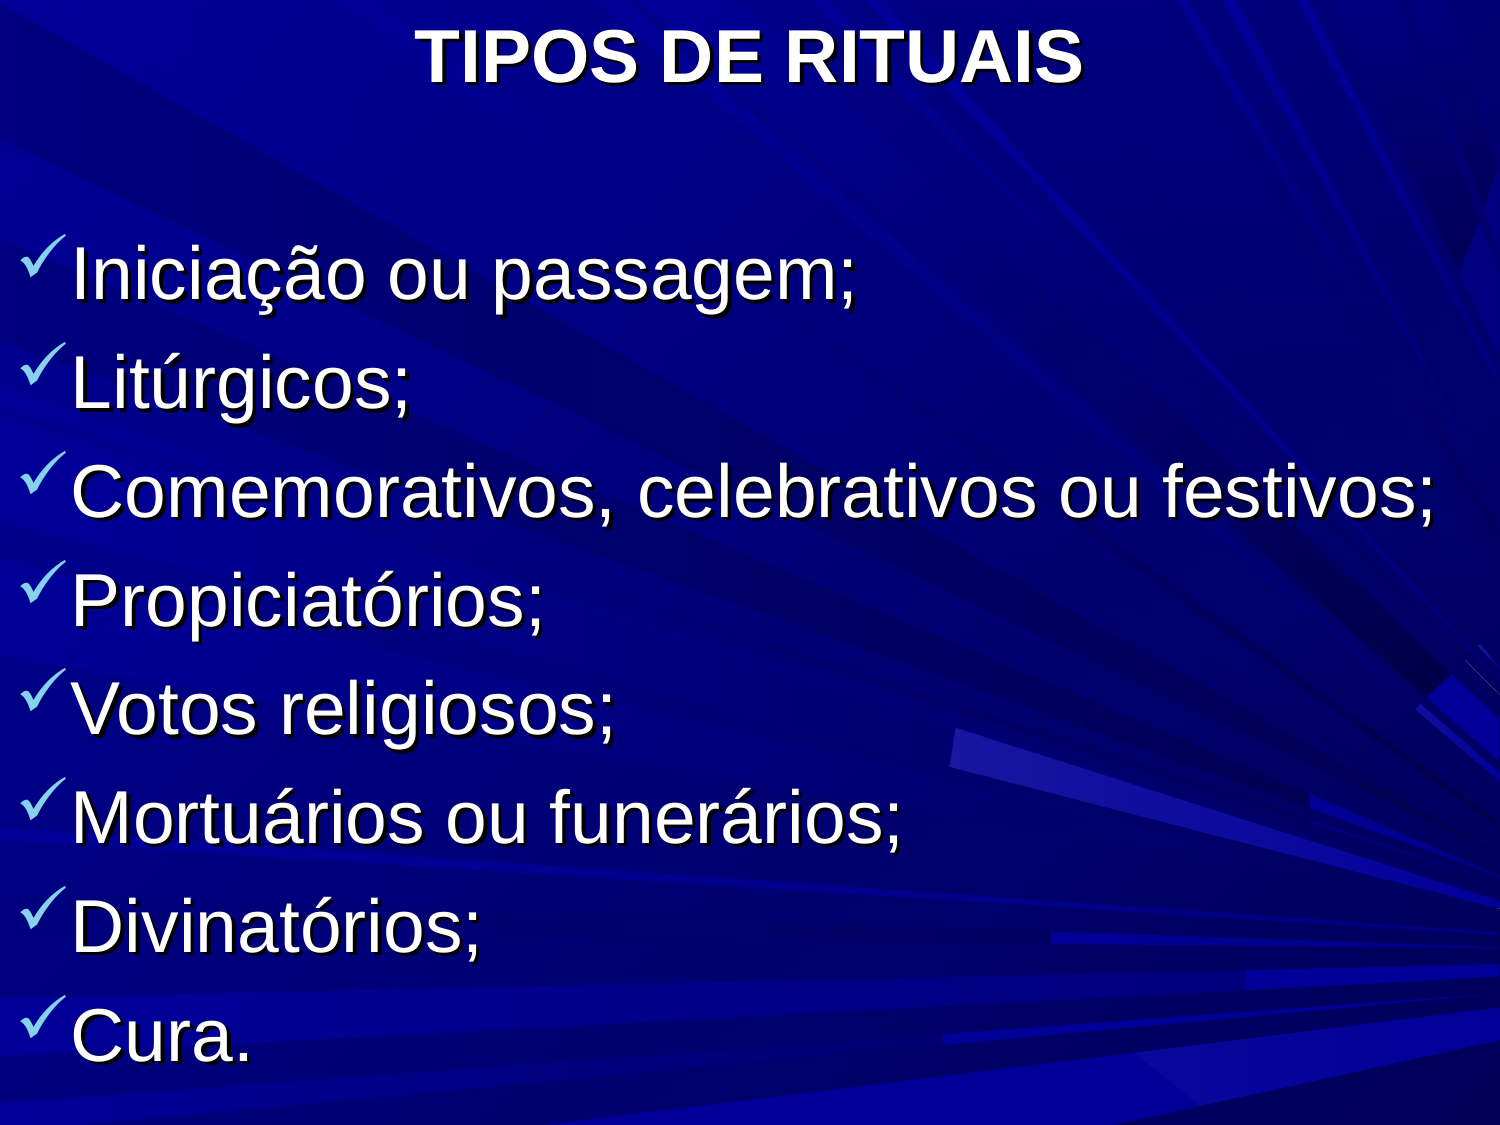

TIPOS DE RITUAIS
Iniciação ou passagem;
Litúrgicos;
Comemorativos, celebrativos ou festivos;
Propiciatórios;
Votos religiosos;
Mortuários ou funerários;
Divinatórios;
Cura.